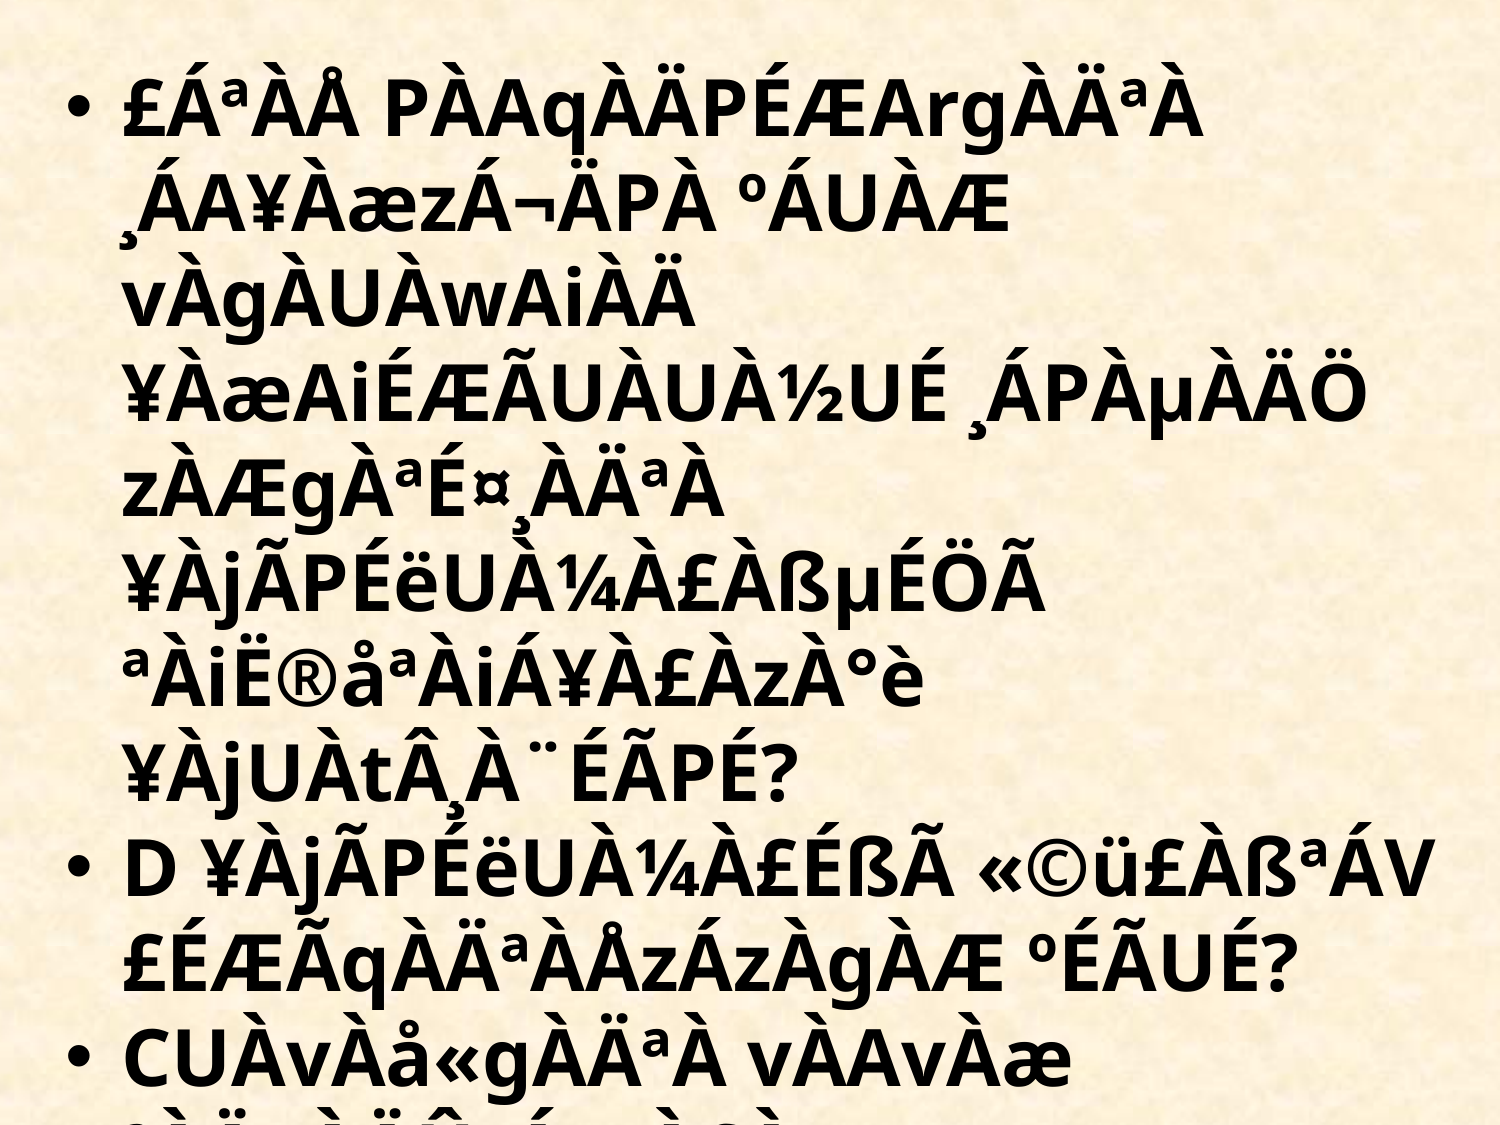

£ÁªÀÅ PÀAqÀÄPÉÆArgÀÄªÀ ¸ÁA¥ÀæzÁ¬ÄPÀ ºÁUÀÆ vÀgÀUÀwAiÀÄ ¥ÀæAiÉÆÃUÀUÀ½UÉ ¸ÁPÀµÀÄÖ zÀÆgÀªÉ¤¸ÀÄªÀ ¥ÀjÃPÉëUÀ¼À£ÀßµÉÖÃ ªÀiË®åªÀiÁ¥À£ÀzÀ°è ¥ÀjUÀtÂ¸À¨ÉÃPÉ?
D ¥ÀjÃPÉëUÀ¼À£ÉßÃ «©ü£ÀßªÁV £ÉÆÃqÀÄªÀÅzÁzÀgÀÆ ºÉÃUÉ?
CUÀvÀå«gÀÄªÀ vÀAvÀæ ªÀÄvÀÄÛ ¸ÁzsÀ£À-¸À®PÀgÀuÉUÀ¼ÁªÀªÀÅ?
F vÀAvÀæ ªÀÄvÀÄÛ ¸ÁzsÀ£ÀUÀ¼À£ÀÄß ¥ÀoÀå, ¸ÀºÀ¥ÀoÀå ªÀÄvÀÄÛ ªÀÄUÀÄ«£À ¸ÀªÀÄUÀæ ªÀvÀð£ÉUÀ¼À£ÀÄß ªÀiË°åÃPÀj¸À®Ä §¼À¸ÀÄªÀÅzÀÄ ºÉÃUÉ?